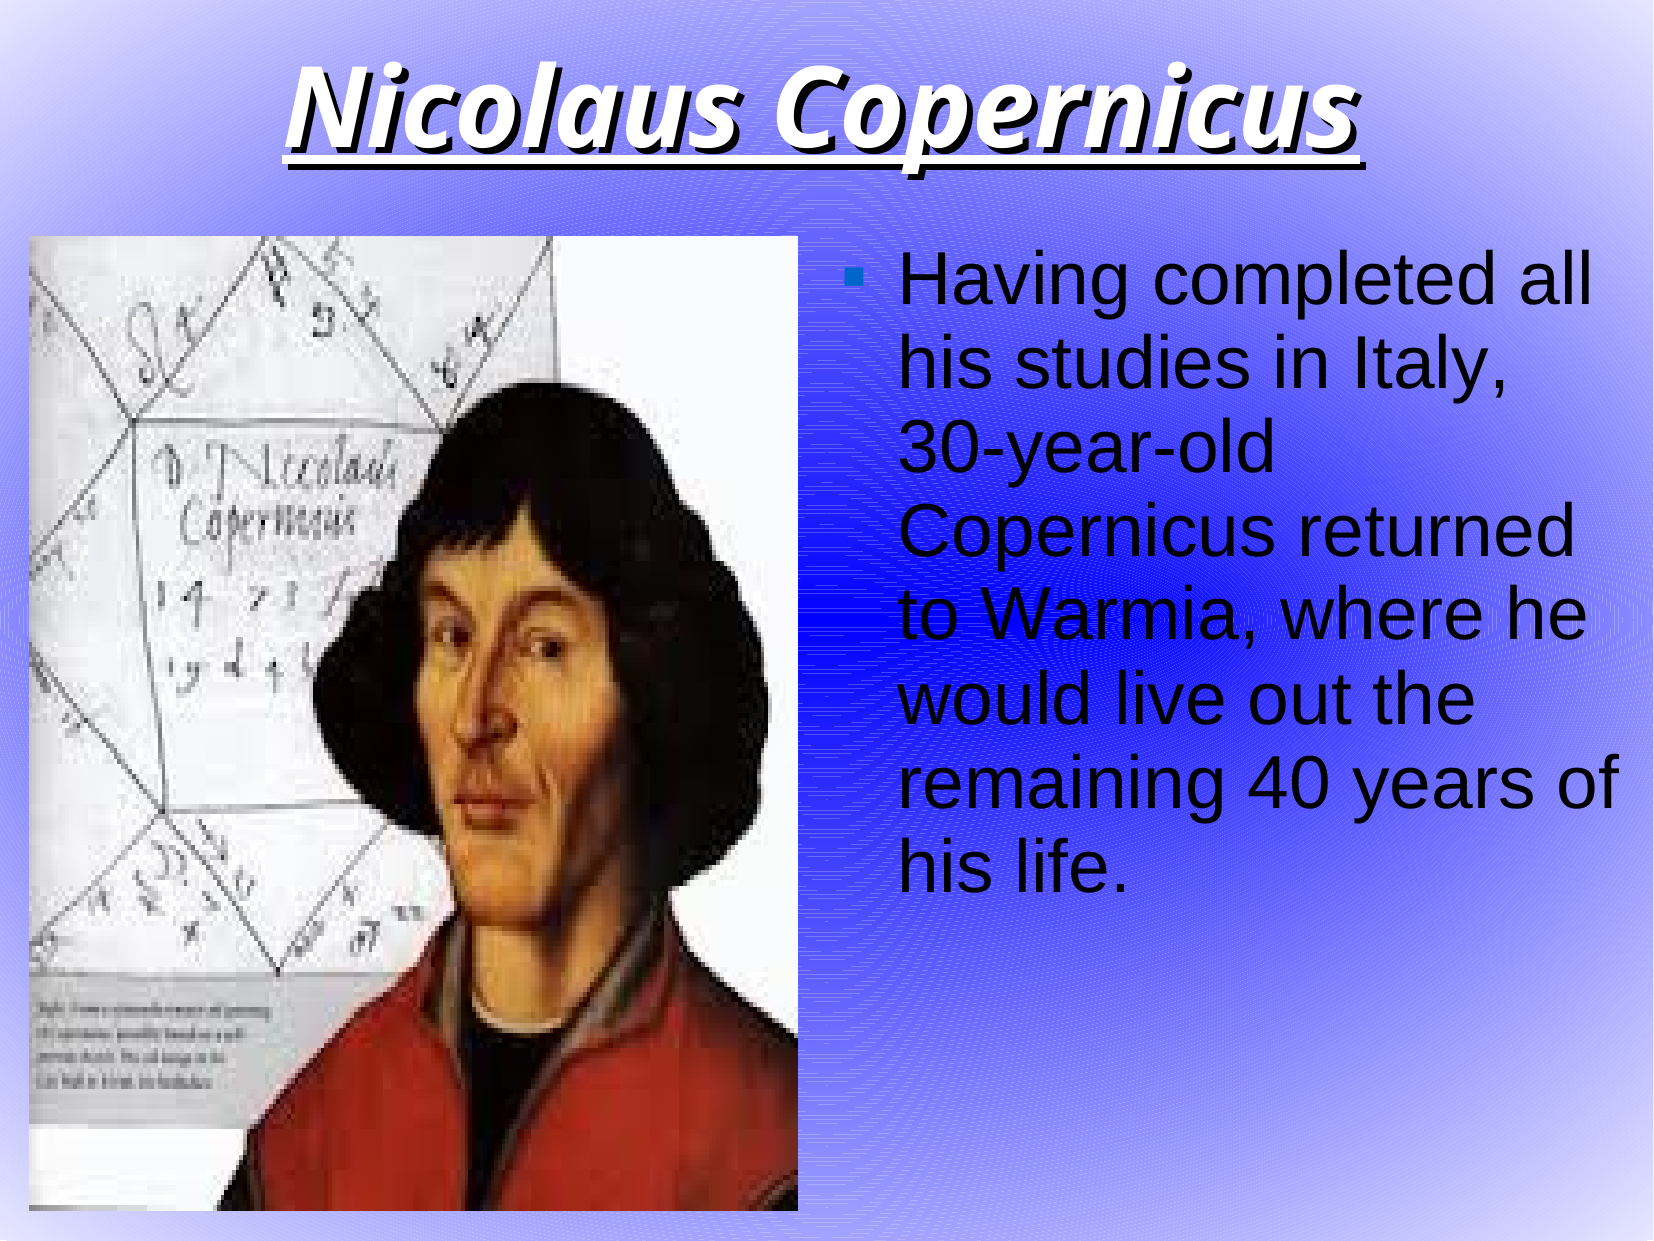

# Nicolaus Copernicus
Having completed all his studies in Italy, 30-year-old Copernicus returned to Warmia, where he would live out the remaining 40 years of his life.